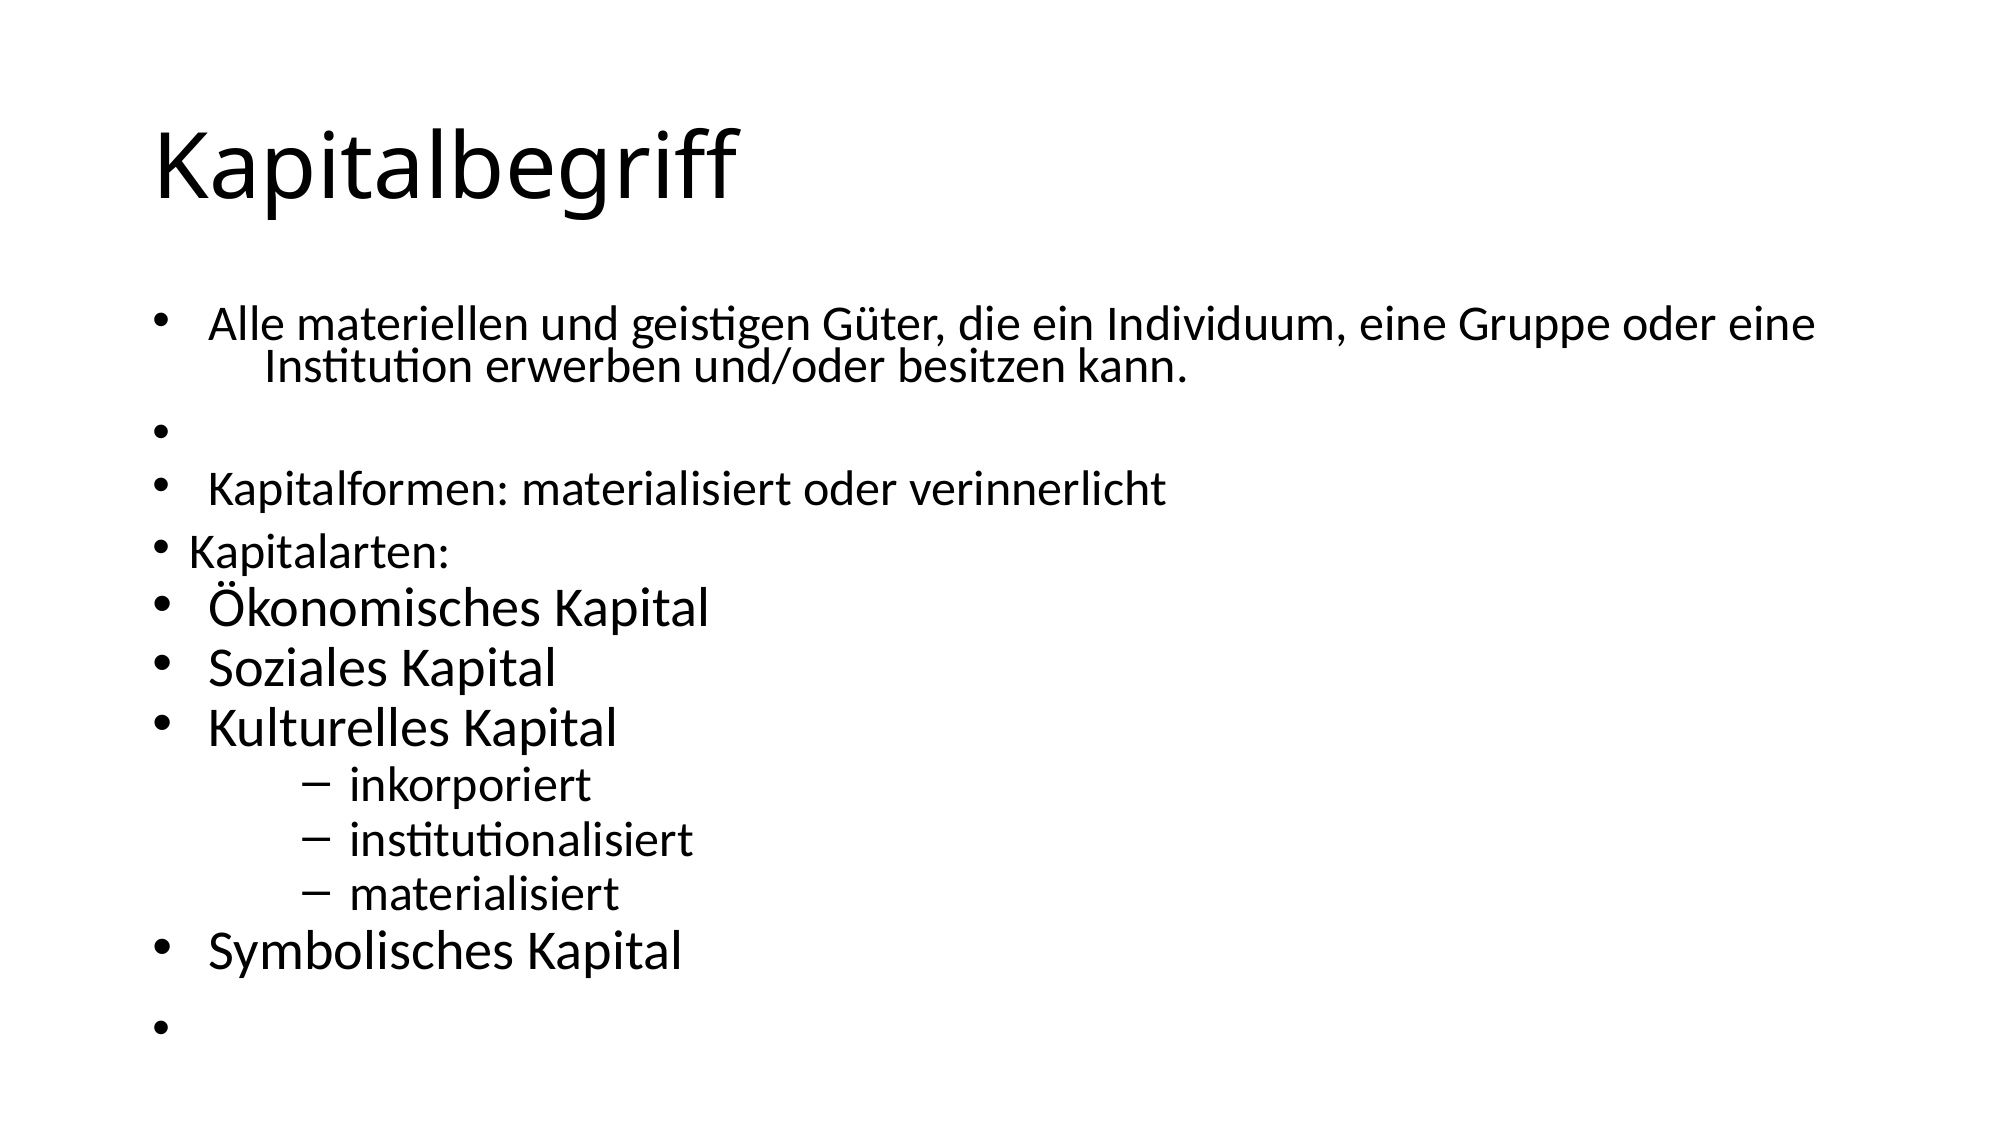

# Kapitalbegriff
Alle materiellen und geistigen Güter, die ein Individuum, eine Gruppe oder eine Institution erwerben und/oder besitzen kann.
Kapitalformen: materialisiert oder verinnerlicht
Kapitalarten:
Ökonomisches Kapital
Soziales Kapital
Kulturelles Kapital
inkorporiert
institutionalisiert
materialisiert
Symbolisches Kapital